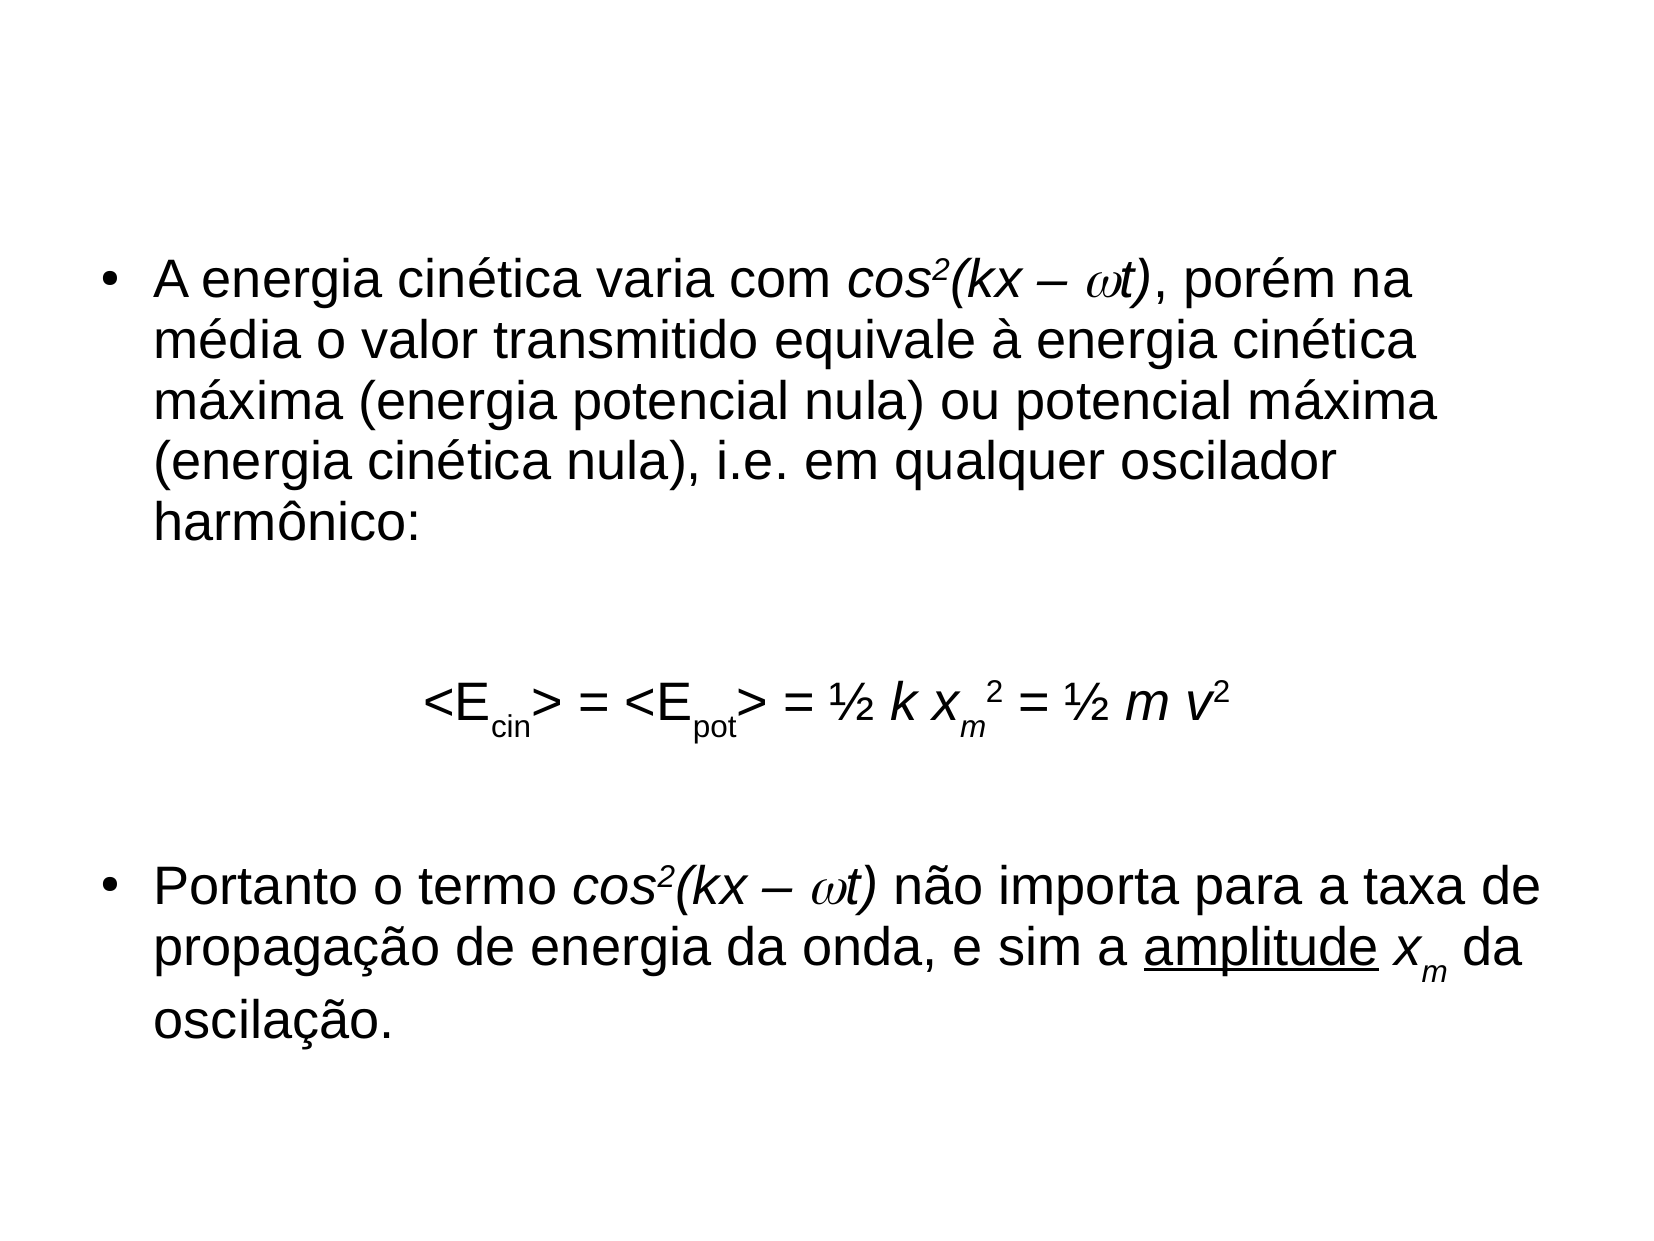

#
A energia cinética varia com cos2(kx – wt), porém na média o valor transmitido equivale à energia cinética máxima (energia potencial nula) ou potencial máxima (energia cinética nula), i.e. em qualquer oscilador harmônico:
<Ecin> = <Epot> = ½ k xm2 = ½ m v2
Portanto o termo cos2(kx – wt) não importa para a taxa de propagação de energia da onda, e sim a amplitude xm da oscilação.